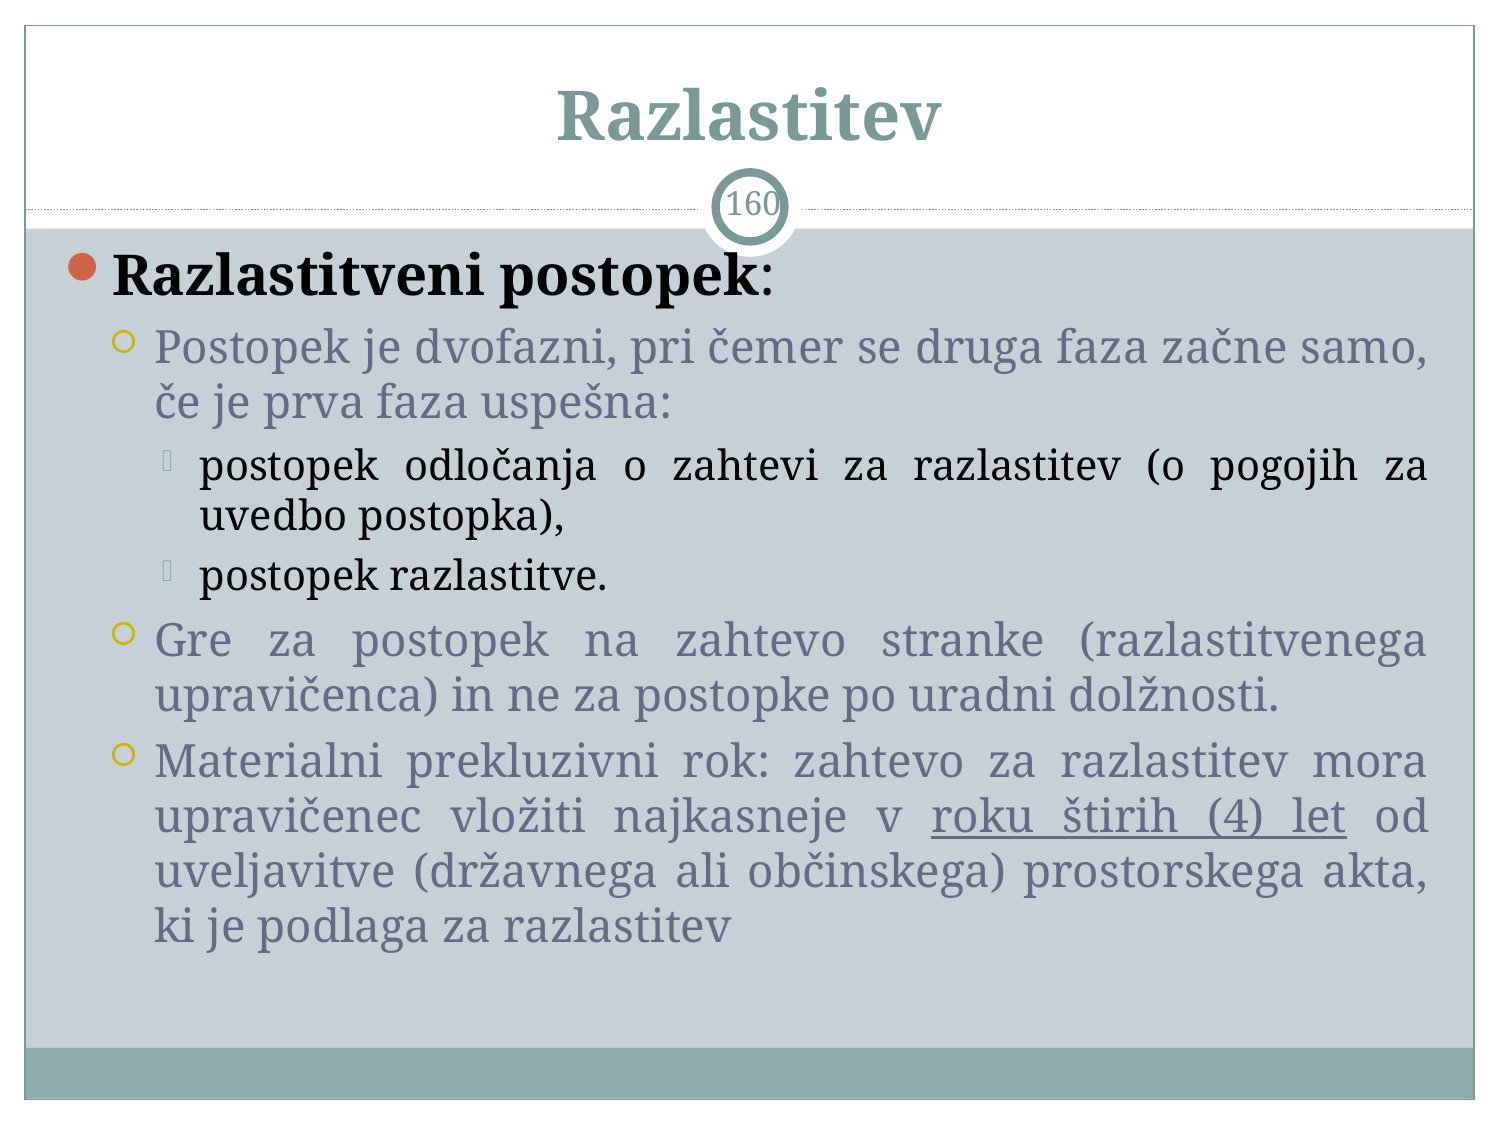

# Razlastitev
Razlastitveni postopek:
Postopek je dvofazni, pri čemer se druga faza začne samo, če je prva faza uspešna:
postopek odločanja o zahtevi za razlastitev (o pogojih za uvedbo postopka),
postopek razlastitve.
Gre za postopek na zahtevo stranke (razlastitvenega upravičenca) in ne za postopke po uradni dolžnosti.
Materialni prekluzivni rok: zahtevo za razlastitev mora upravičenec vložiti najkasneje v roku štirih (4) let od uveljavitve (državnega ali občinskega) prostorskega akta, ki je podlaga za razlastitev